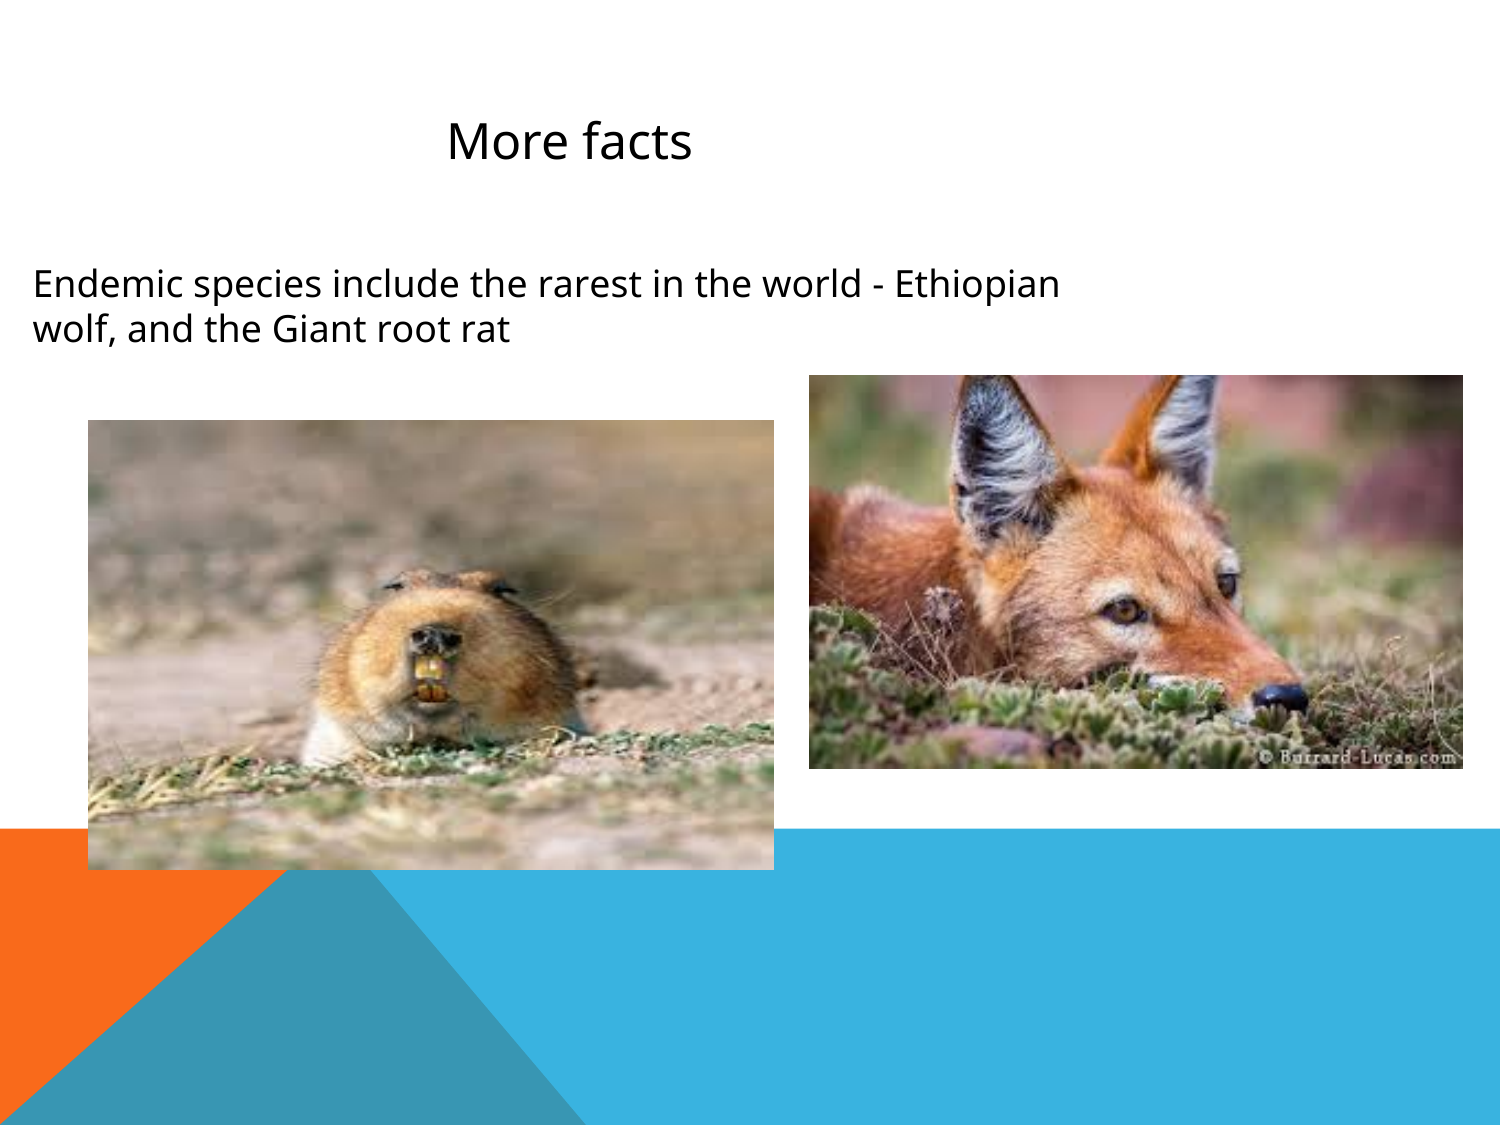

More facts
Endemic species include the rarest in the world - Ethiopian wolf, and the Giant root rat